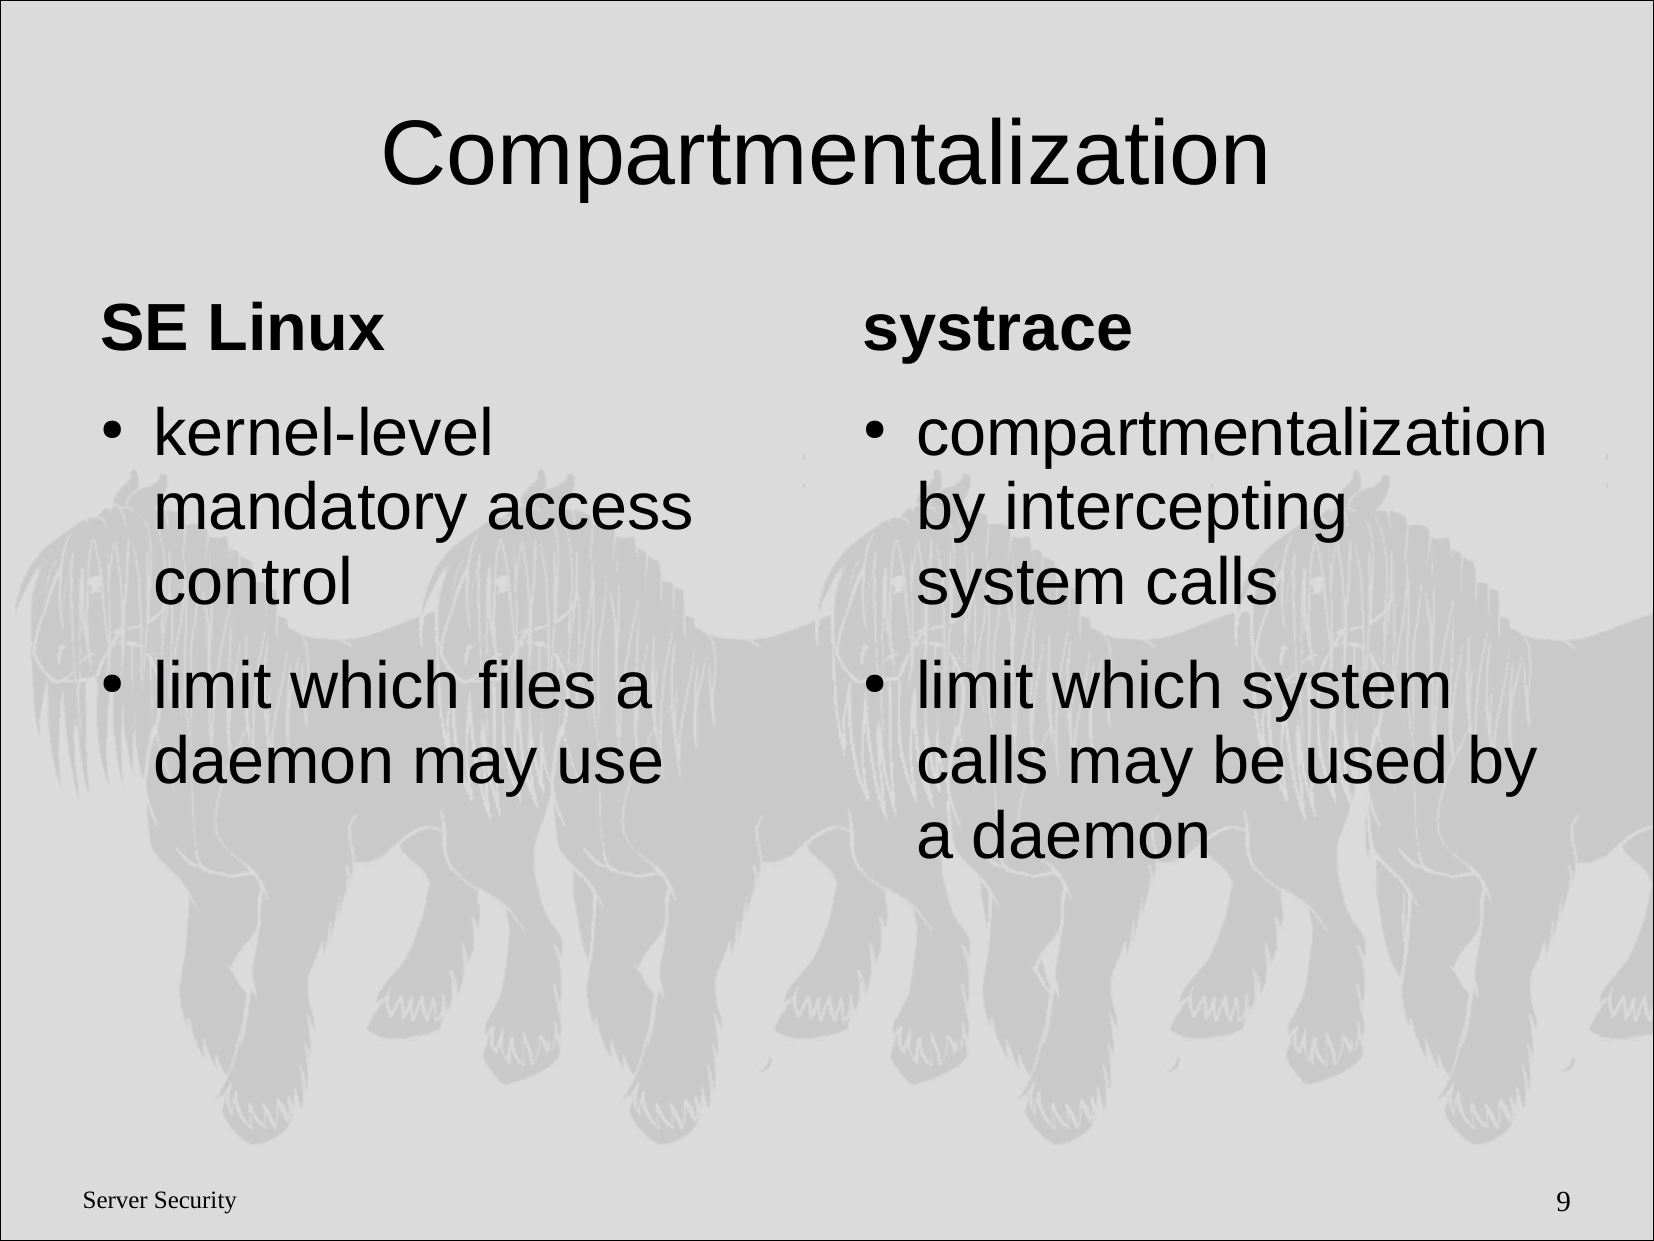

# Compartmentalization
SE Linux
kernel-level mandatory access control
limit which files a daemon may use
systrace
compartmentalization by intercepting system calls
limit which system calls may be used by a daemon